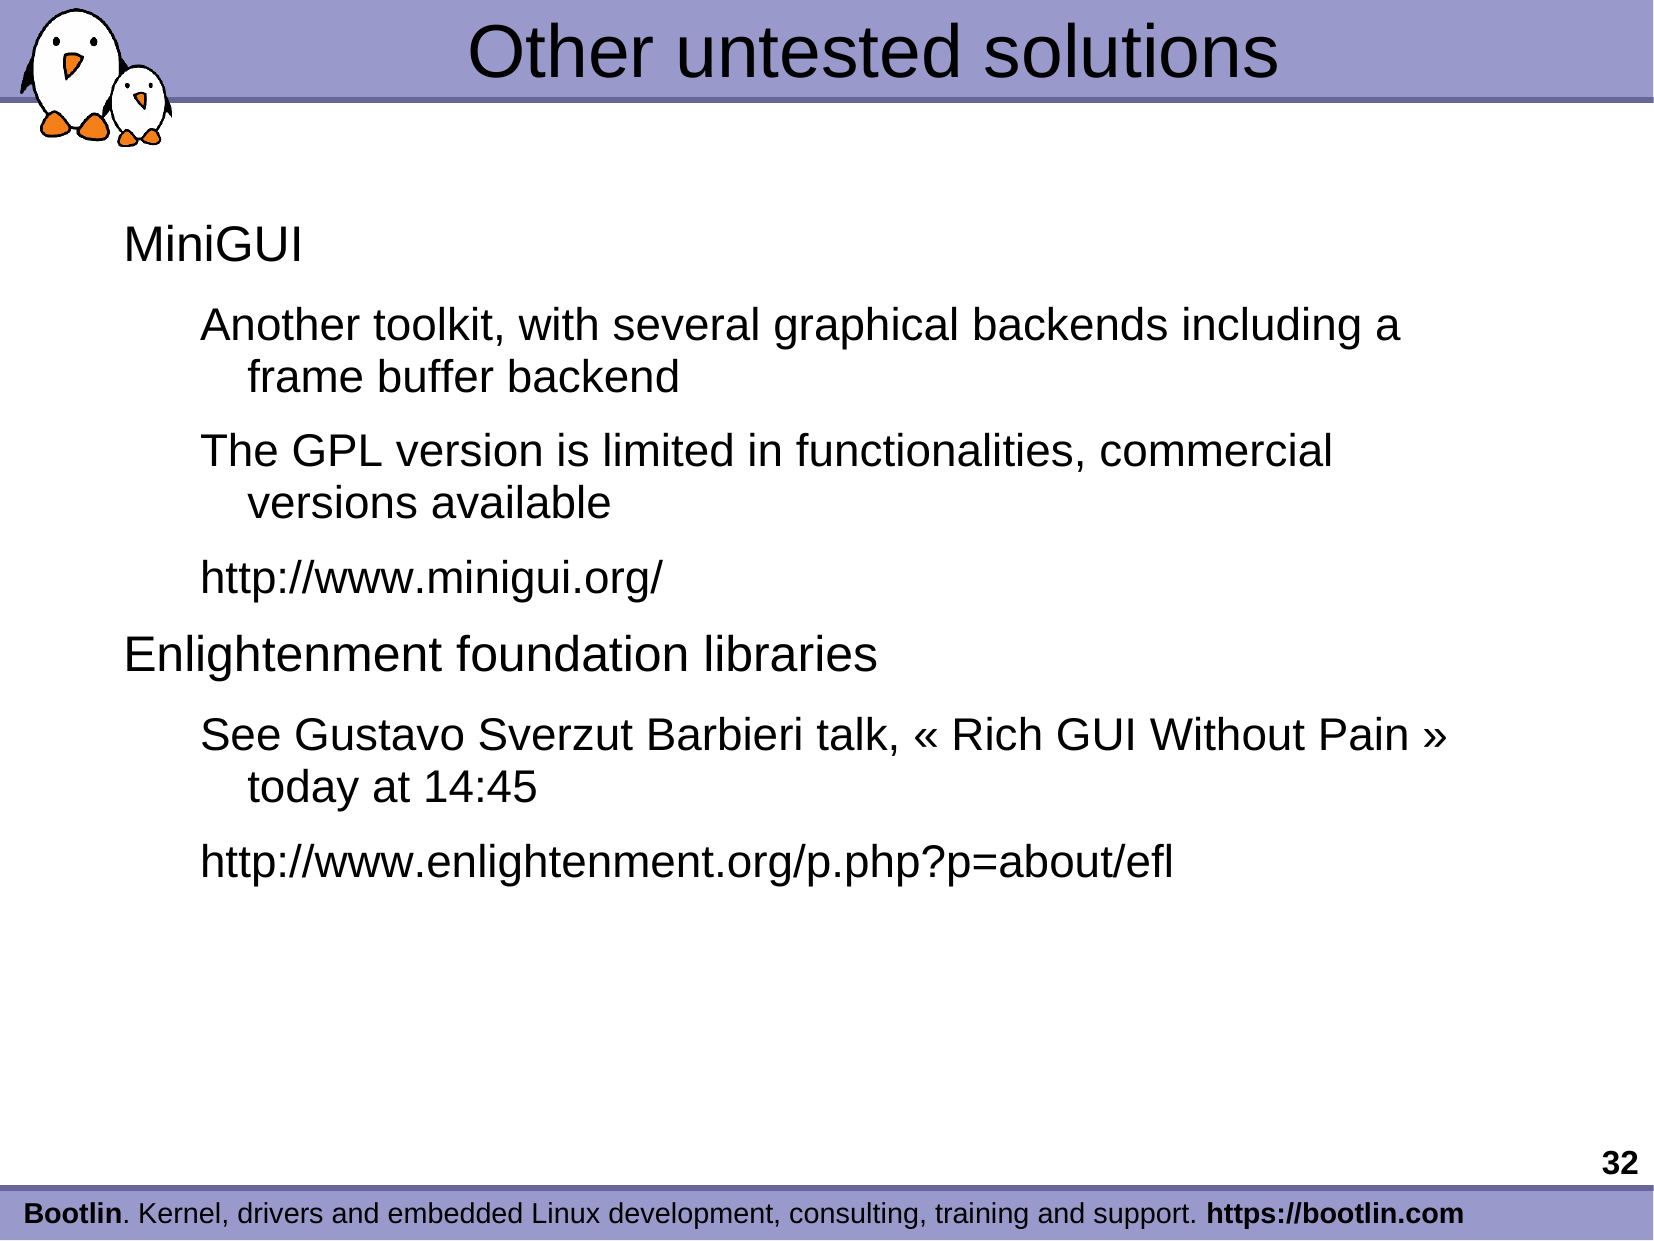

# Other untested solutions
MiniGUI
Another toolkit, with several graphical backends including a frame buffer backend
The GPL version is limited in functionalities, commercial versions available
http://www.minigui.org/
Enlightenment foundation libraries
See Gustavo Sverzut Barbieri talk, « Rich GUI Without Pain » today at 14:45
http://www.enlightenment.org/p.php?p=about/efl